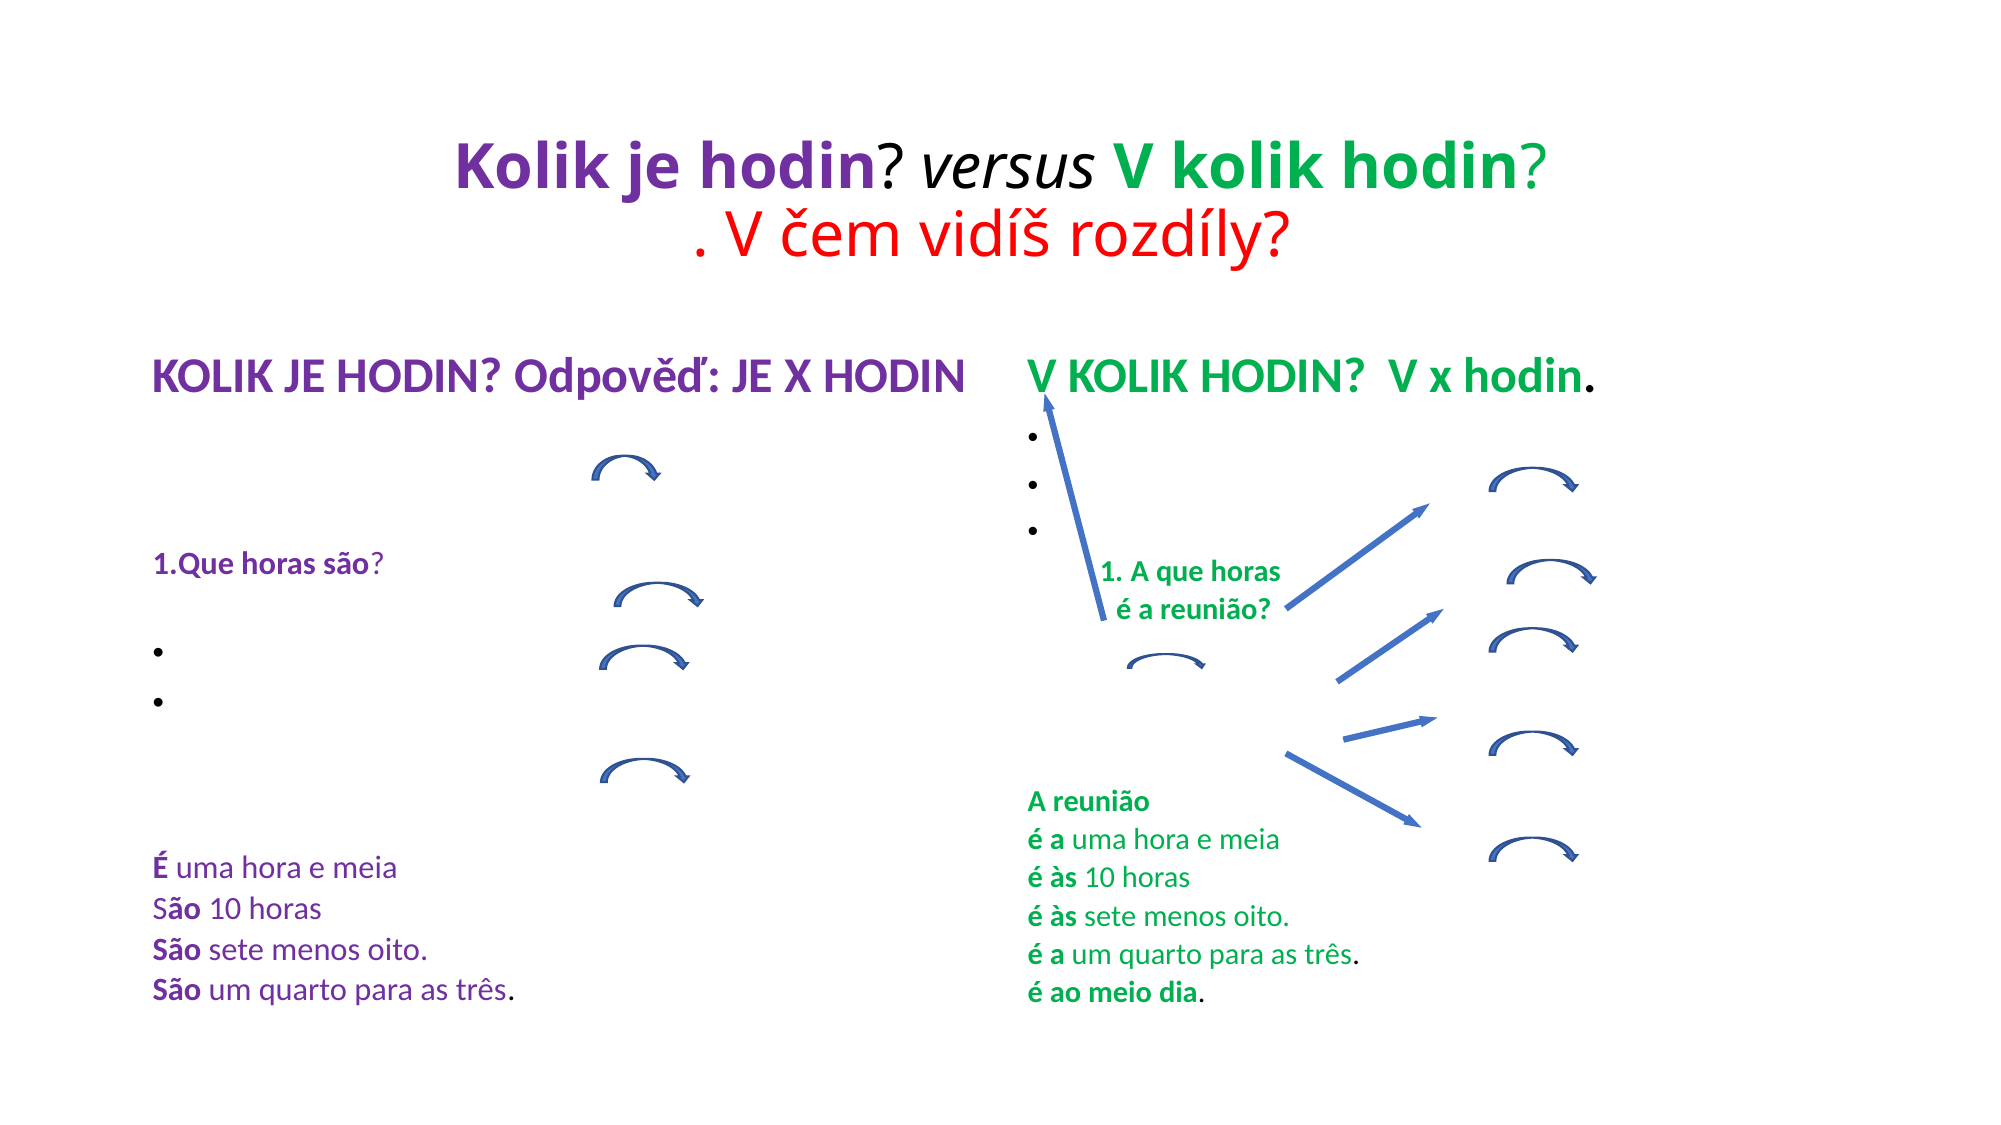

# Kolik je hodin? versus V kolik hodin? . V čem vidíš rozdíly?
KOLIK JE HODIN? Odpověď: JE X HODIN
V KOLIK HODIN? V x hodin.
1.Que horas são?
É uma hora e meia
São 10 horas
São sete menos oito.
São um quarto para as três.
1. A que horas
é a reunião?
A reunião
é a uma hora e meia
é às 10 horas
é às sete menos oito.
é a um quarto para as três.
é ao meio dia.